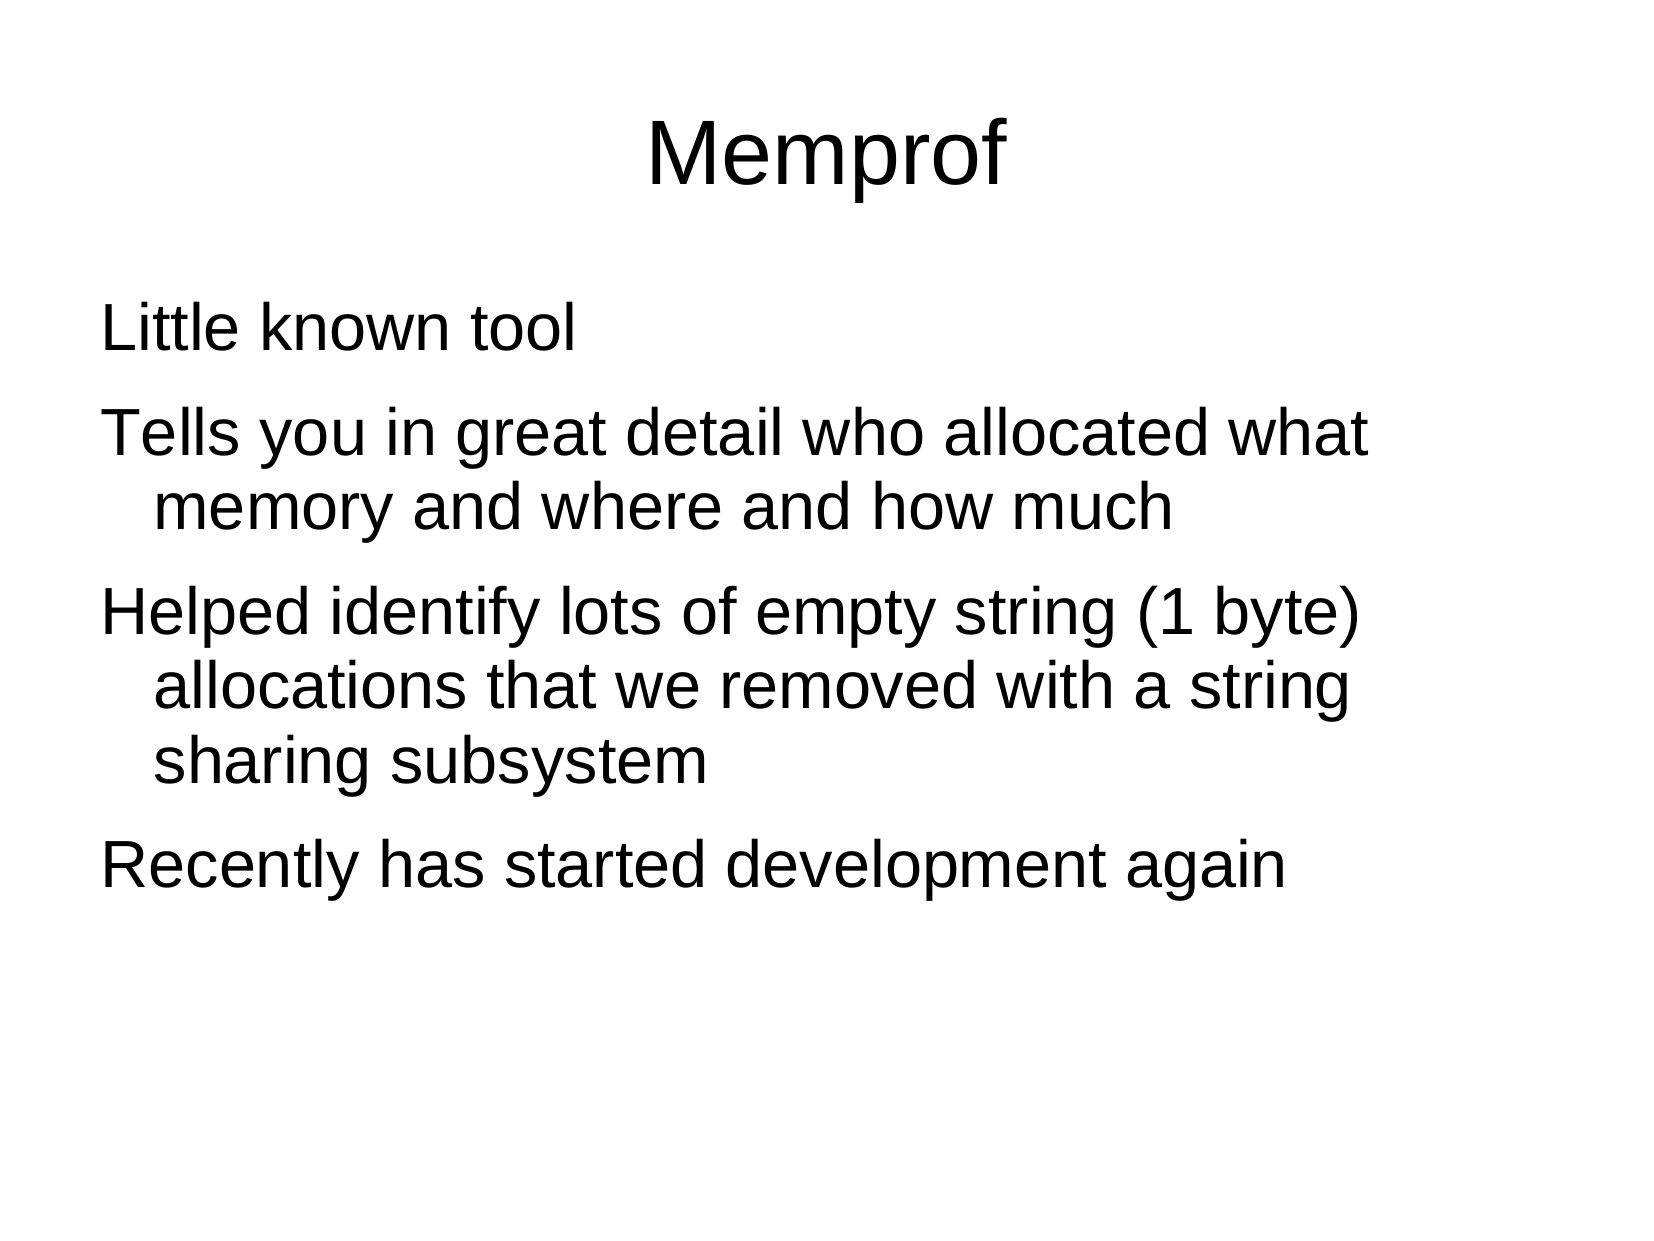

# Memprof
Little known tool
Tells you in great detail who allocated what memory and where and how much
Helped identify lots of empty string (1 byte) allocations that we removed with a string sharing subsystem
Recently has started development again